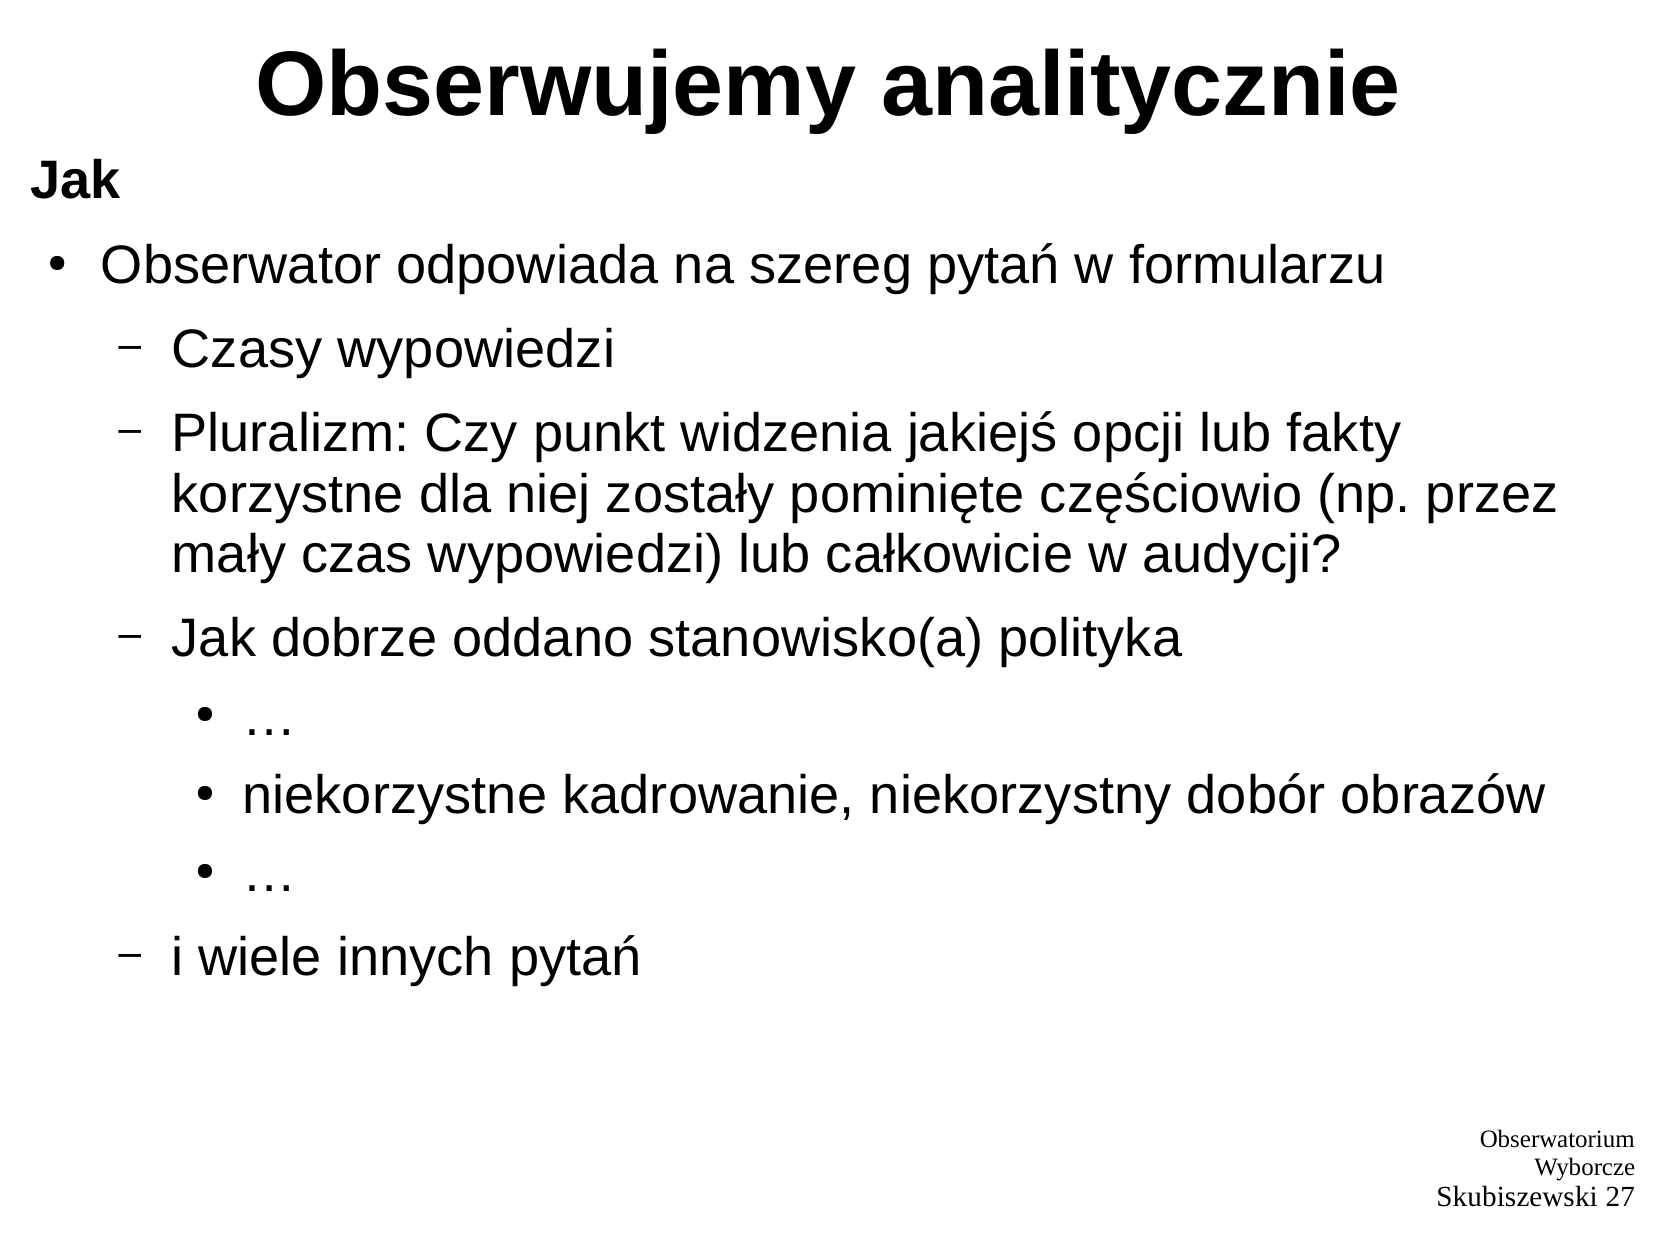

# Obserwujemy analitycznie
Jak
Obserwator odpowiada na szereg pytań w formularzu
Czasy wypowiedzi
Pluralizm: Czy punkt widzenia jakiejś opcji lub fakty korzystne dla niej zostały pominięte częściowio (np. przez mały czas wypowiedzi) lub całkowicie w audycji?
Jak dobrze oddano stanowisko(a) polityka
…
niekorzystne kadrowanie, niekorzystny dobór obrazów
…
i wiele innych pytań
27